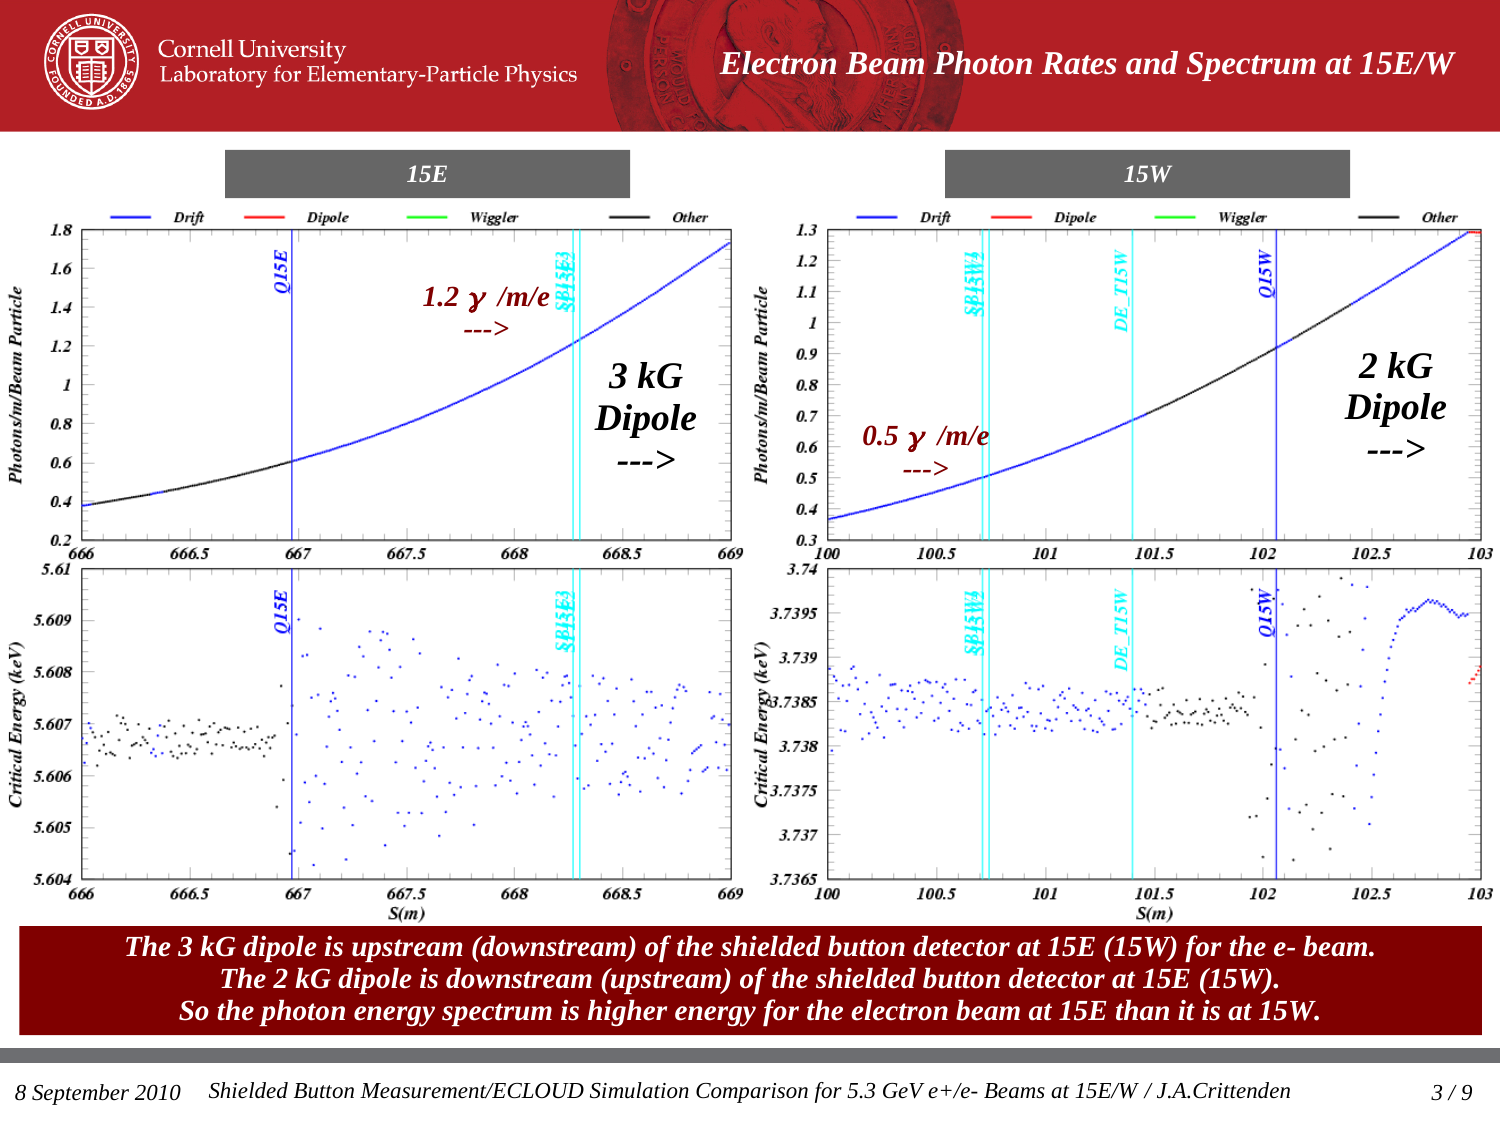

Electron Beam Photon Rates and Spectrum at 15E/W
15E
15W
1.2 g /m/e
--->
2 kG
Dipole
--->
3 kG
Dipole
--->
0.5 g /m/e
--->
The 3 kG dipole is upstream (downstream) of the shielded button detector at 15E (15W) for the e- beam.
The 2 kG dipole is downstream (upstream) of the shielded button detector at 15E (15W).
So the photon energy spectrum is higher energy for the electron beam at 15E than it is at 15W.